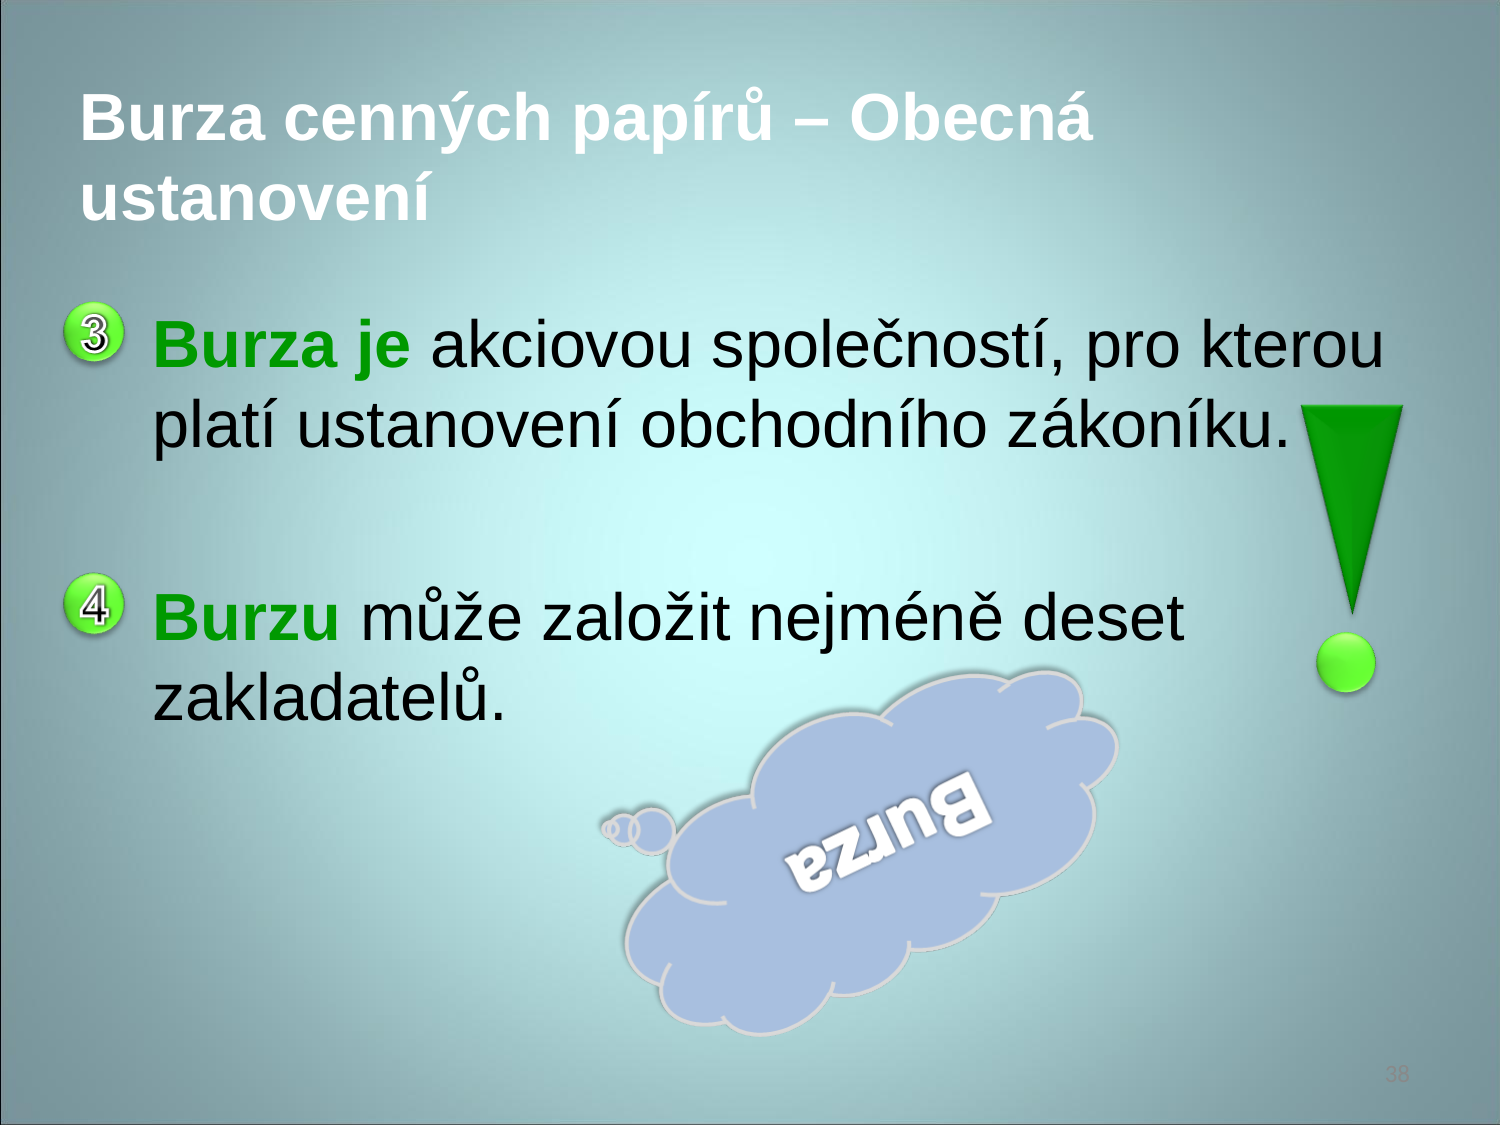

Burza cenných papírů – Obecná ustanovení
# Burza je akciovou společností, pro kterou platí ustanovení obchodního zákoníku.
	Burzu může založit nejméně deset zakladatelů.